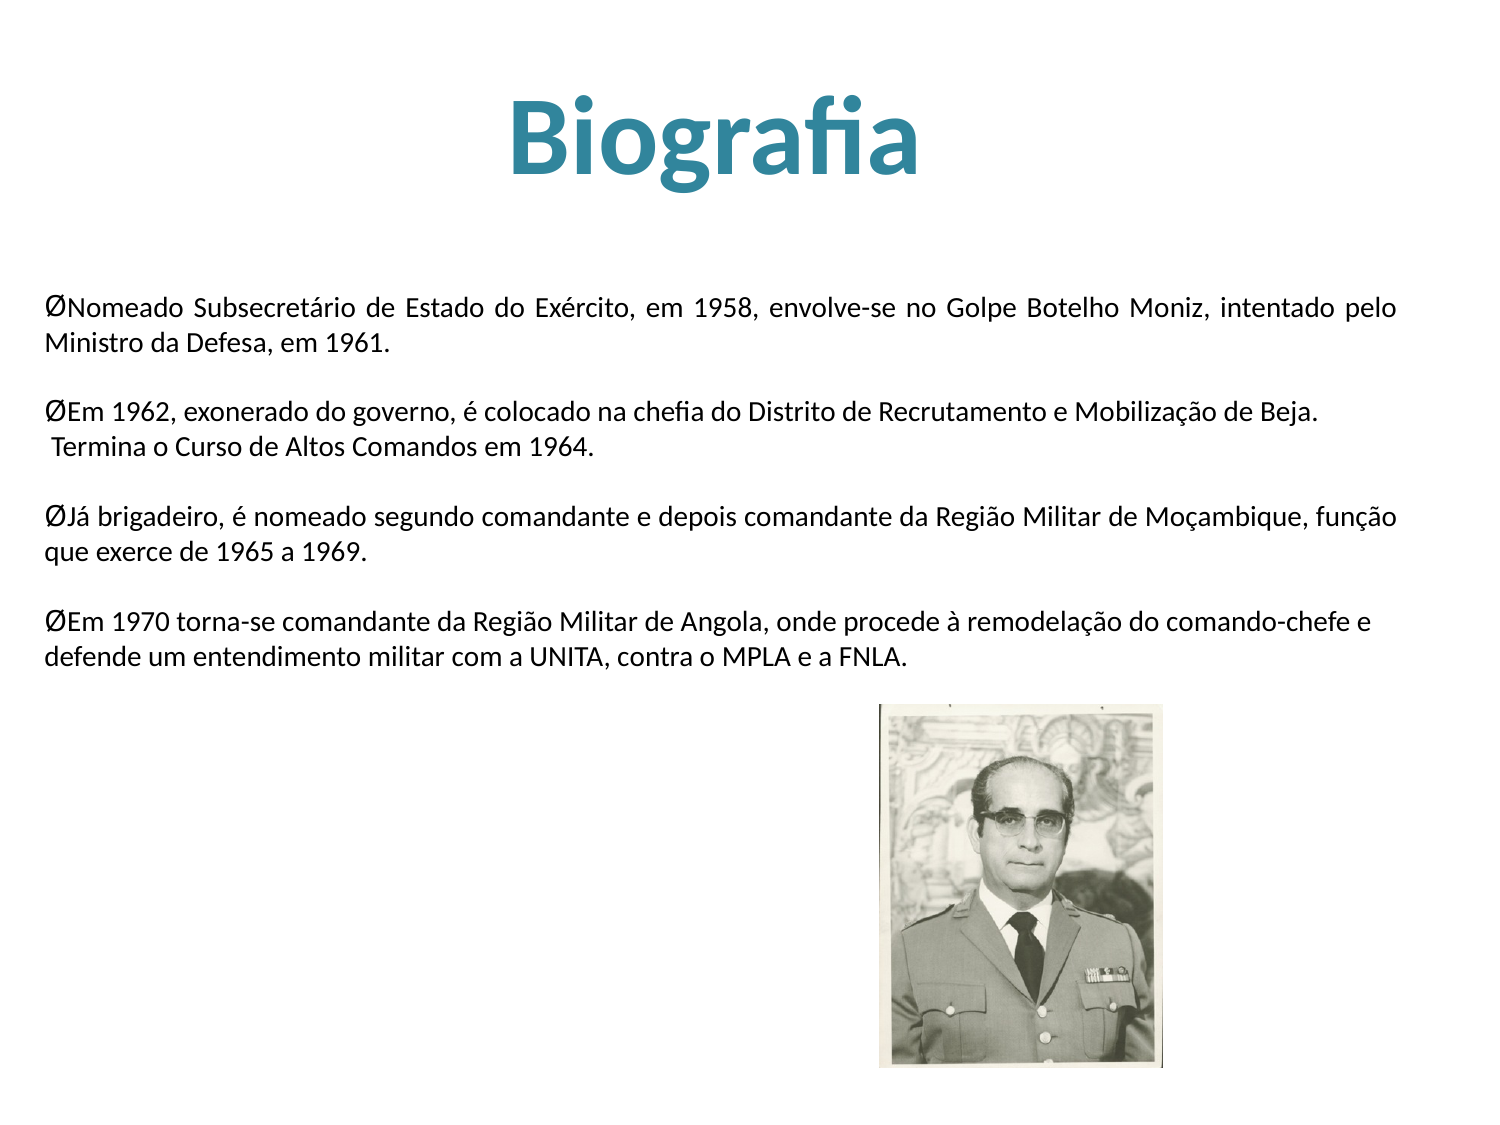

Biografia
Nomeado Subsecretário de Estado do Exército, em 1958, envolve-se no Golpe Botelho Moniz, intentado pelo Ministro da Defesa, em 1961.
Em 1962, exonerado do governo, é colocado na chefia do Distrito de Recrutamento e Mobilização de Beja.
 Termina o Curso de Altos Comandos em 1964.
Já brigadeiro, é nomeado segundo comandante e depois comandante da Região Militar de Moçambique, função que exerce de 1965 a 1969.
Em 1970 torna-se comandante da Região Militar de Angola, onde procede à remodelação do comando-chefe e defende um entendimento militar com a UNITA, contra o MPLA e a FNLA.